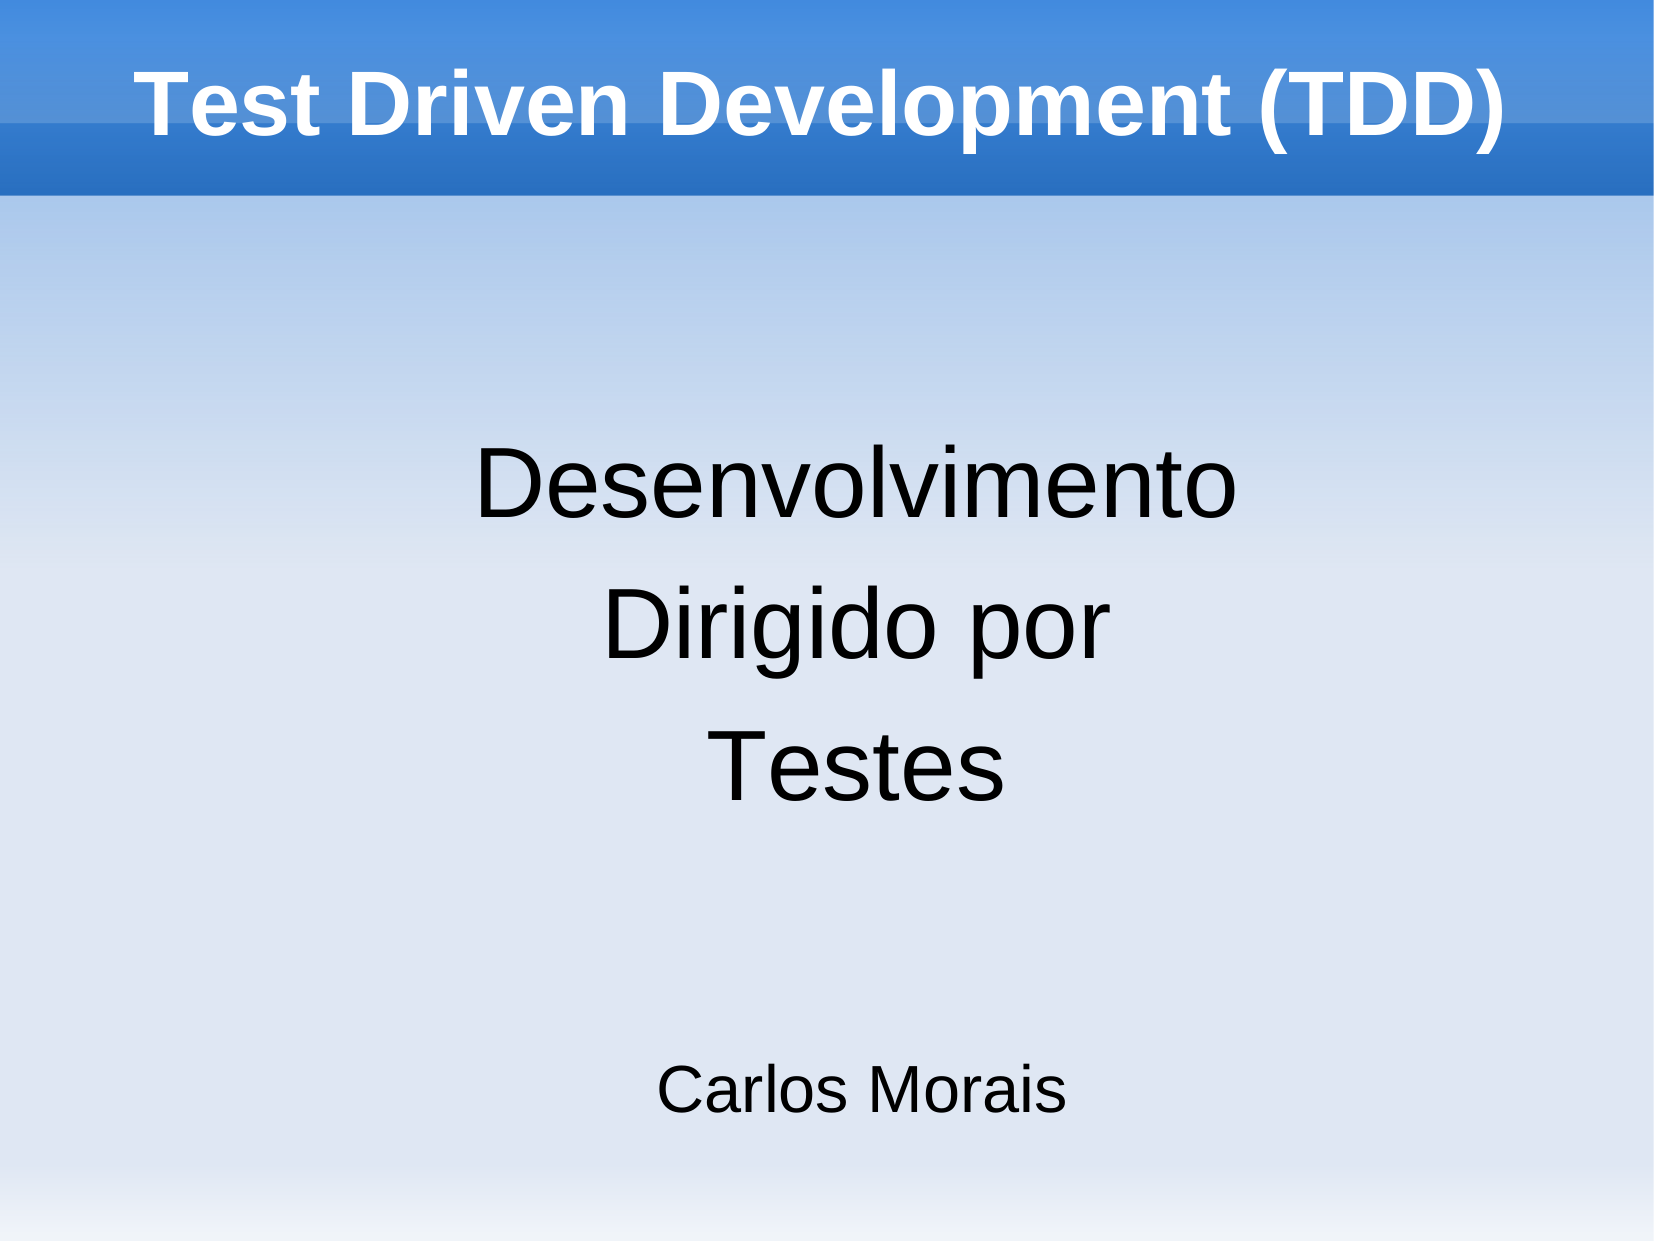

# Test Driven Development (TDD)
Desenvolvimento
Dirigido por
Testes
Carlos Morais